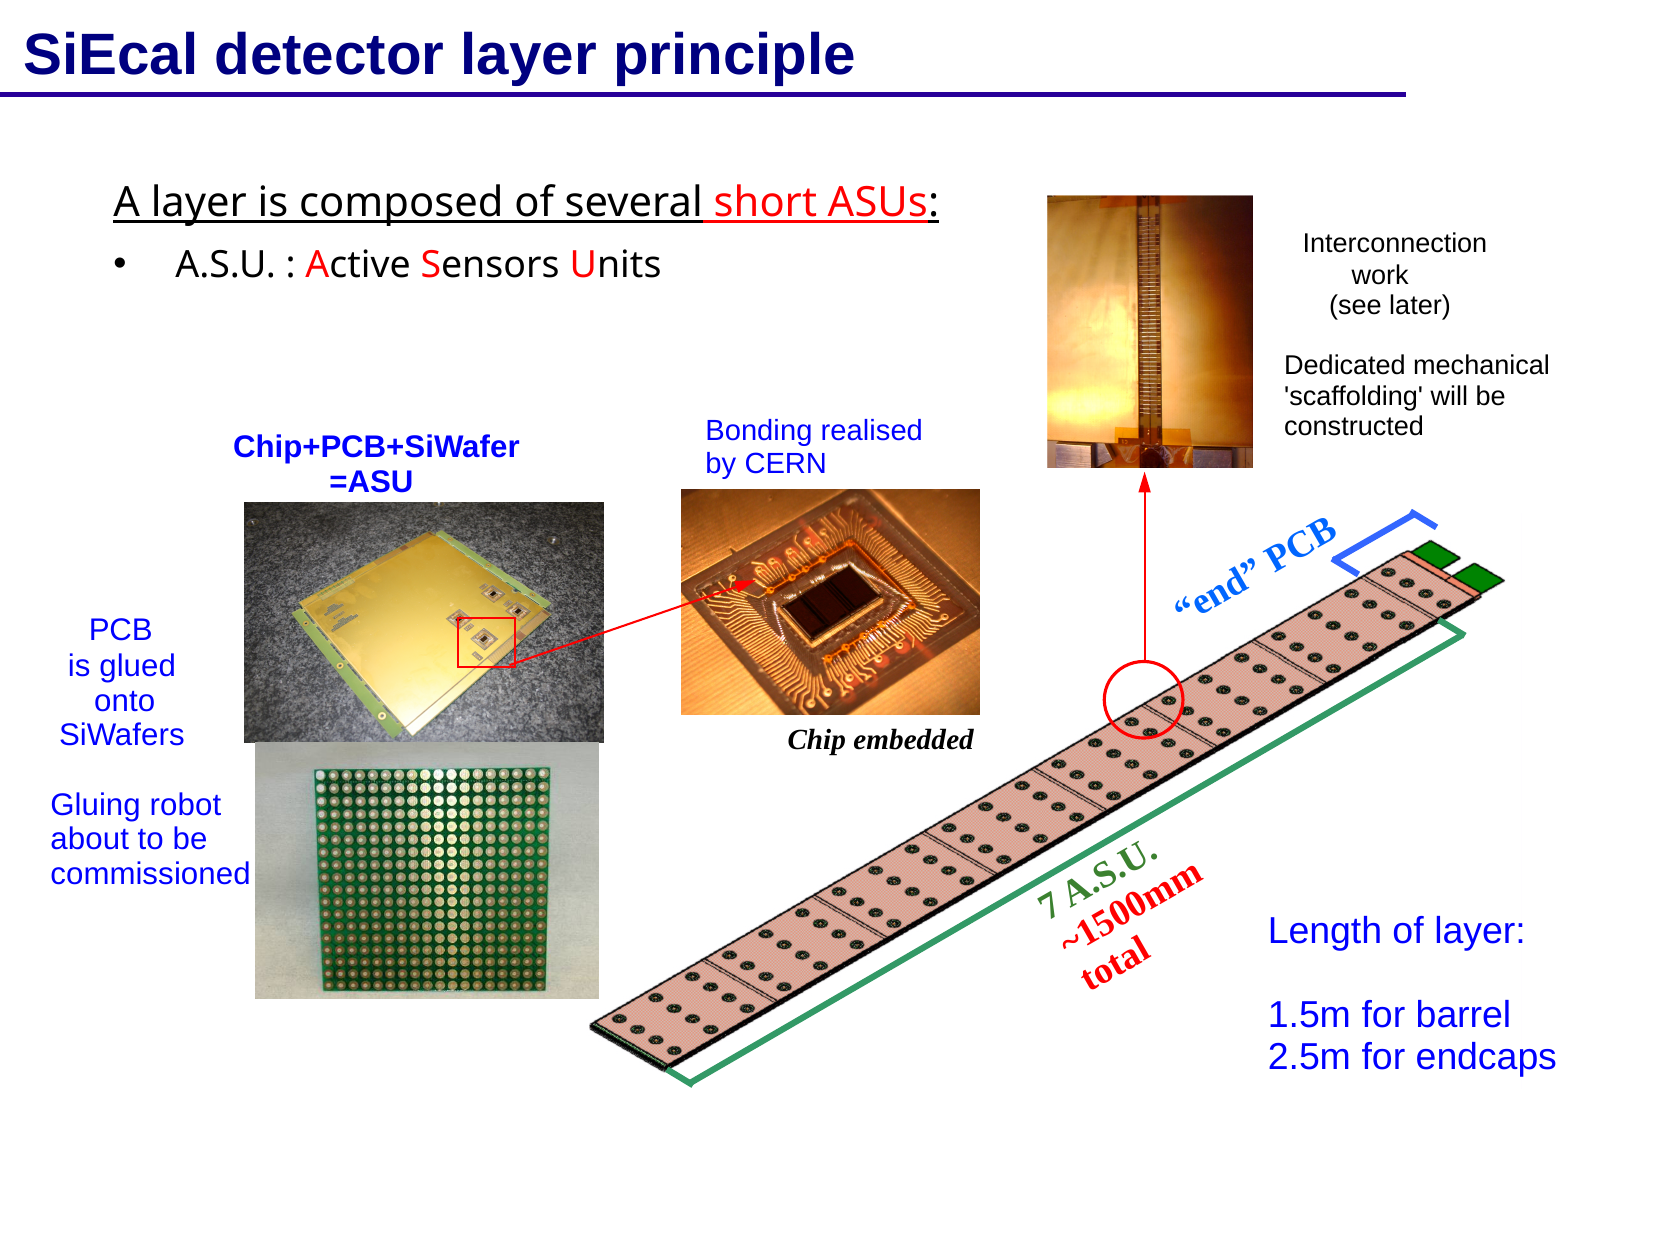

# SiEcal detector layer principle
A layer is composed of several short ASUs:
 A.S.U. : Active Sensors Units
 Interconnection
 work
 (see later)
Dedicated mechanical
'scaffolding' will be
constructed
Connection between 2 A.S.U.
Bonding realised
by CERN
Chip+PCB+SiWafer
 =ASU
“end” PCB
 PCB
 is glued
 onto
 SiWafers
Gluing robot
about to be
commissioned
Chip embedded
7 A.S.U.
~1500mm
total
Length of layer:
1.5m for barrel
2.5m for endcaps